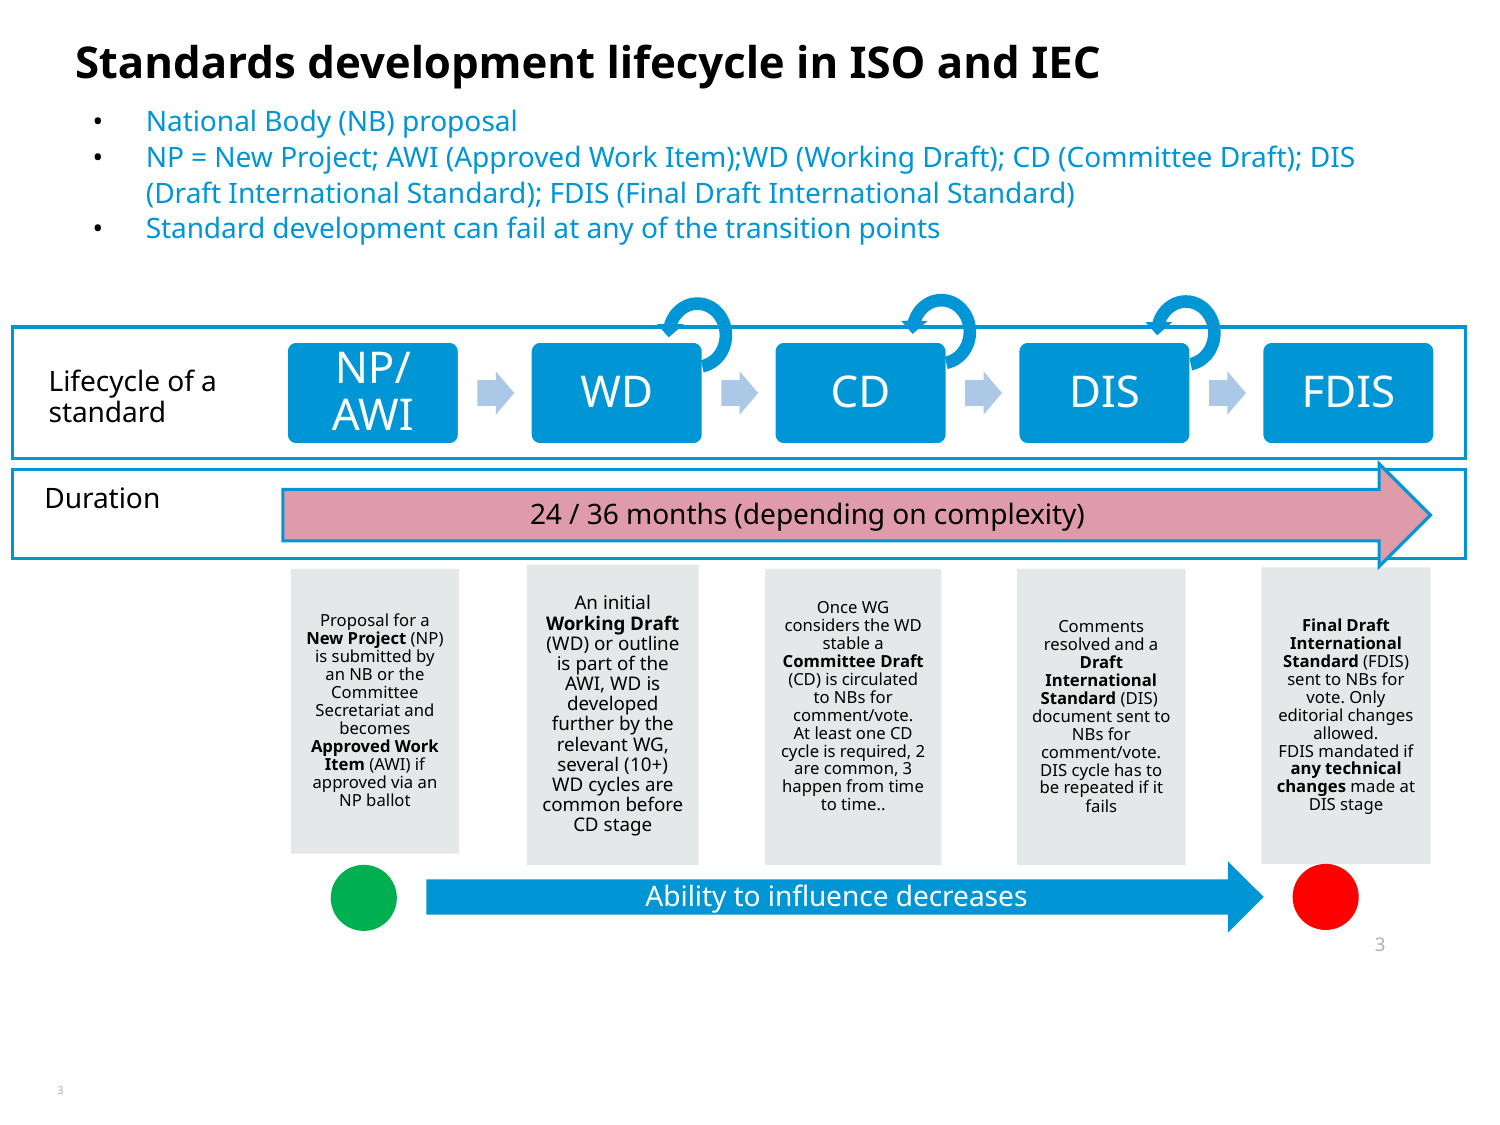

# Standards development lifecycle in ISO and IEC
National Body (NB) proposal
NP = New Project; AWI (Approved Work Item);WD (Working Draft); CD (Committee Draft); DIS (Draft International Standard); FDIS (Final Draft International Standard)
Standard development can fail at any of the transition points
NP/AWI
WD
CD
DIS
FDIS
Lifecycle of a standard
Duration
24 / 36 months (depending on complexity)
An initial Working Draft (WD) or outline is part of the AWI, WD is developed further by the relevant WG, several (10+) WD cycles are common before CD stage
Final Draft International Standard (FDIS) sent to NBs for vote. Only editorial changes allowed.
FDIS mandated if any technical changes made at DIS stage
Proposal for a New Project (NP) is submitted by an NB or the Committee Secretariat and becomes Approved Work Item (AWI) if approved via an NP ballot
Once WG considers the WD stable a Committee Draft (CD) is circulated to NBs for comment/vote.
At least one CD cycle is required, 2 are common, 3 happen from time to time..
Comments resolved and a Draft International Standard (DIS) document sent to NBs for comment/vote.
DIS cycle has to be repeated if it fails
Ability to influence decreases